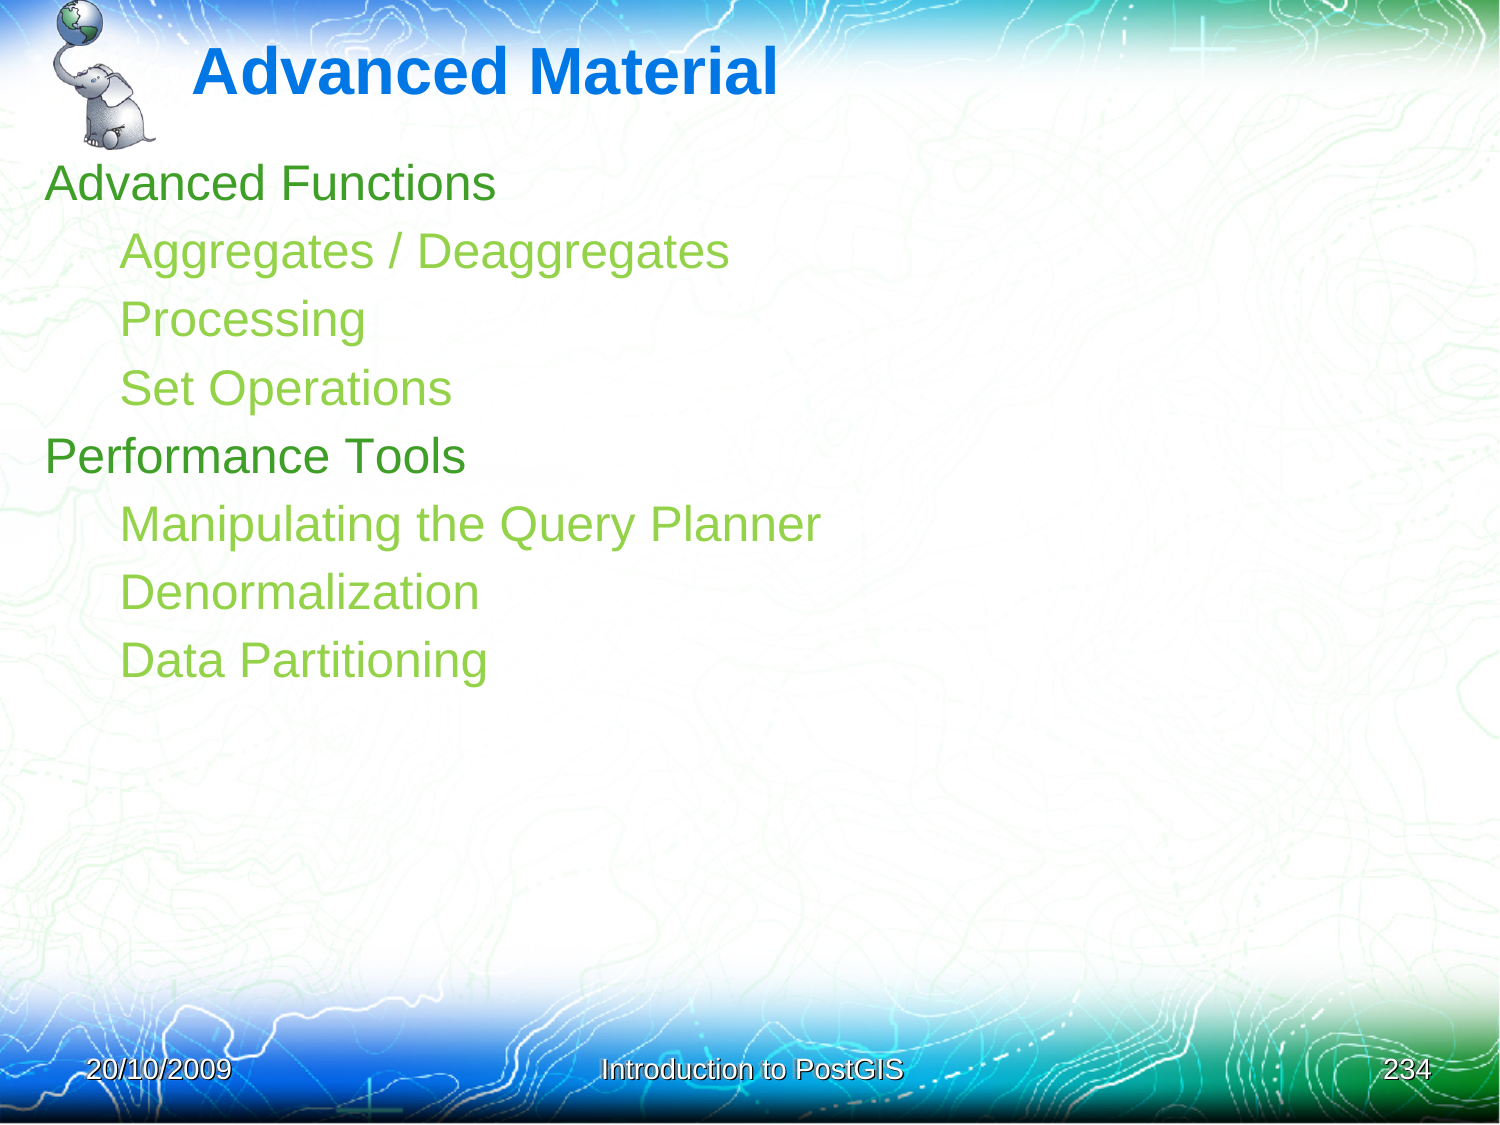

# Advanced Material
Advanced Functions
Aggregates / Deaggregates
Processing
Set Operations
Performance Tools
Manipulating the Query Planner
Denormalization
Data Partitioning
20/10/2009
Introduction to PostGIS
234